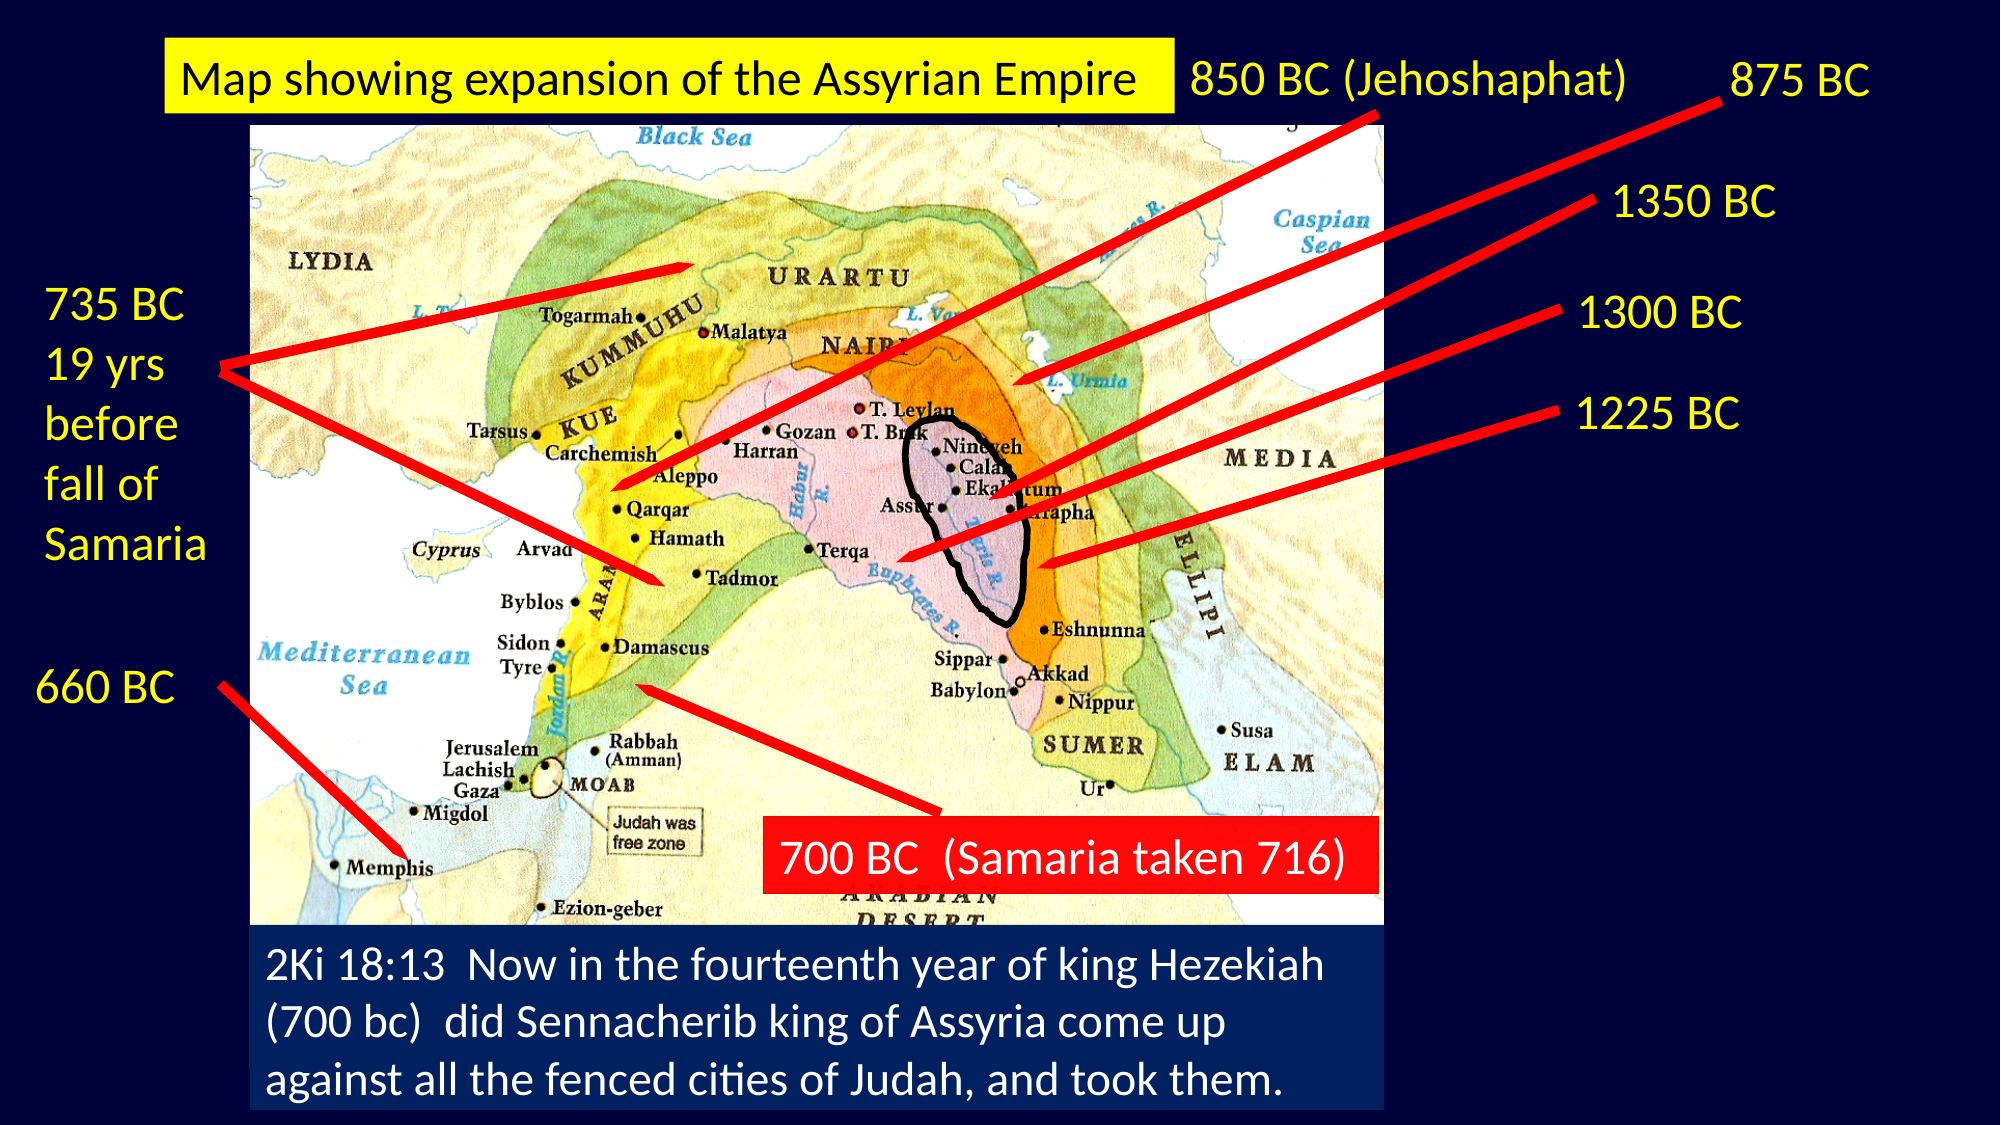

850 BC (Jehoshaphat)
Map showing expansion of the Assyrian Empire
875 BC
1350 BC
735 BC
19 yrs before fall of Samaria
1300 BC
1225 BC
660 BC
700 BC (Samaria taken 716)
2Ki 18:13 Now in the fourteenth year of king Hezekiah (700 bc) did Sennacherib king of Assyria come up against all the fenced cities of Judah, and took them.